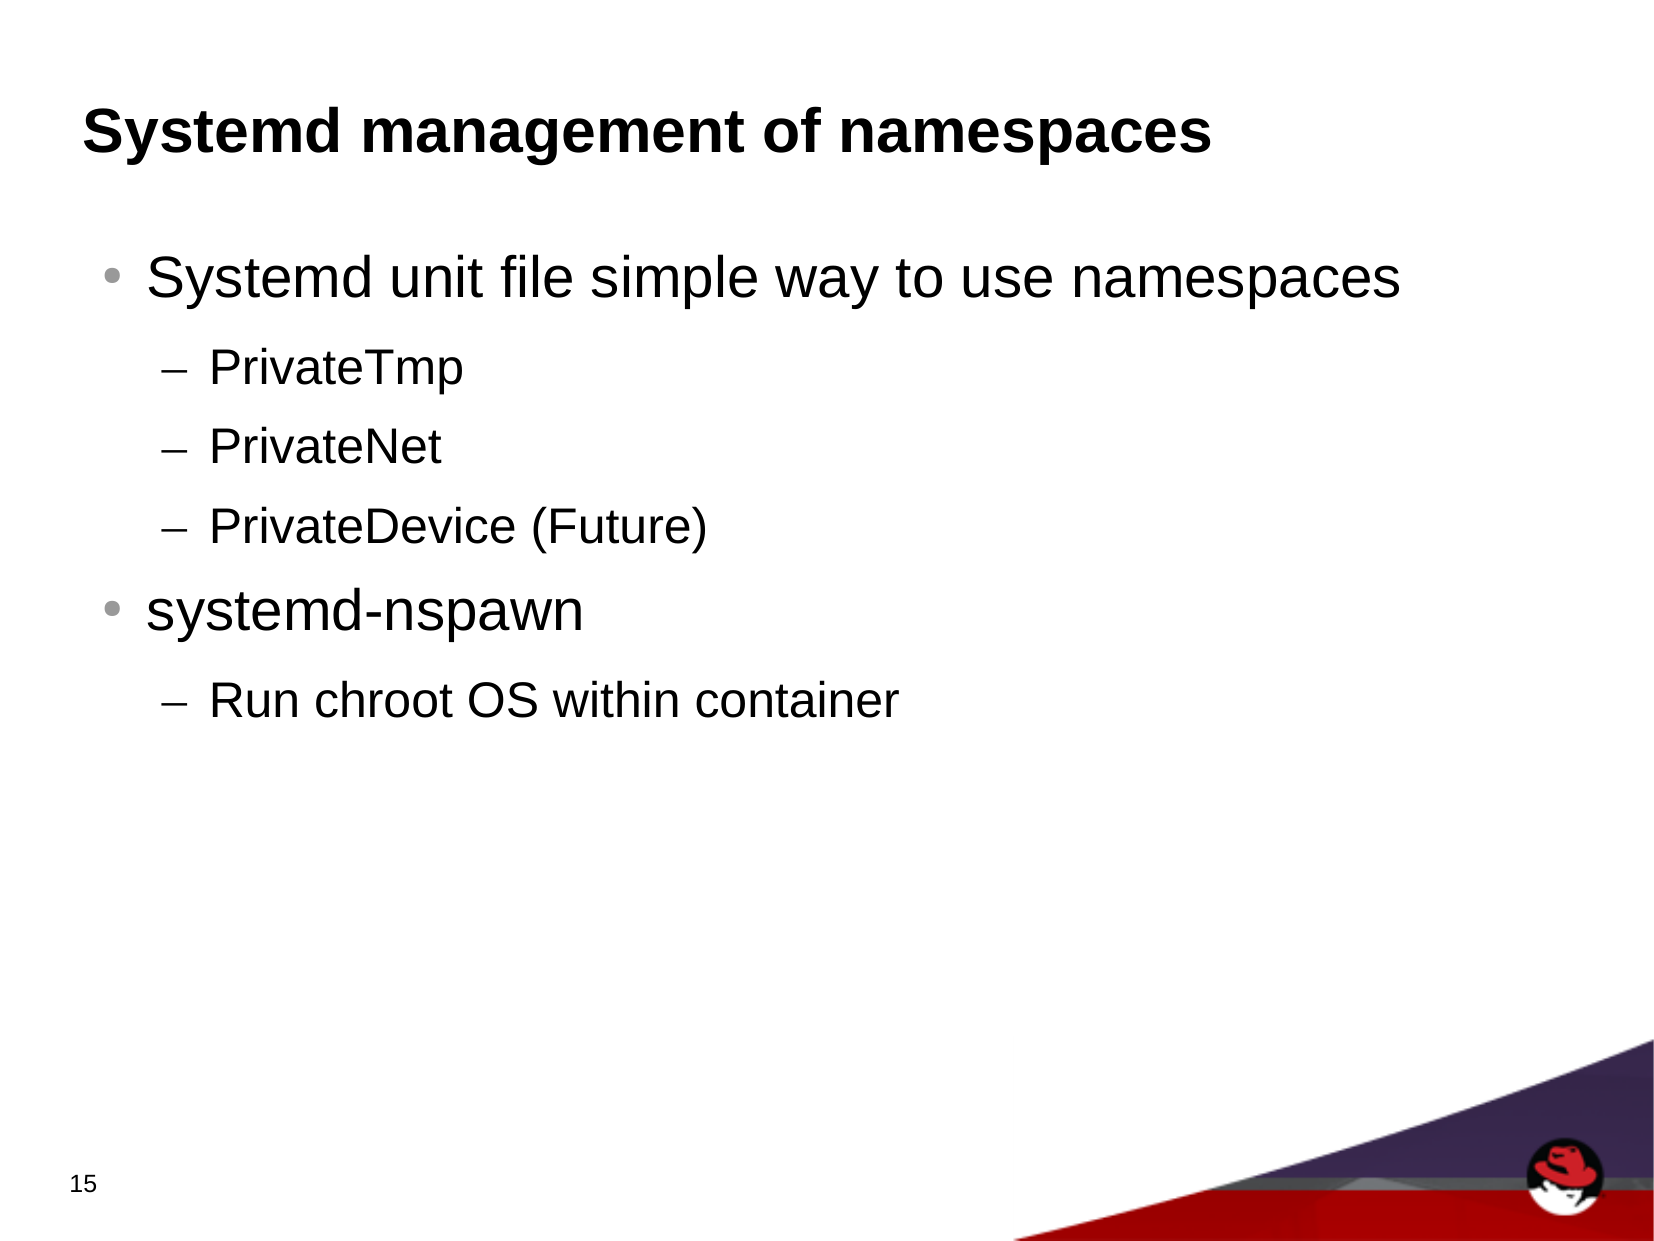

# Systemd management of namespaces
Systemd unit file simple way to use namespaces
PrivateTmp
PrivateNet
PrivateDevice (Future)
systemd-nspawn
Run chroot OS within container